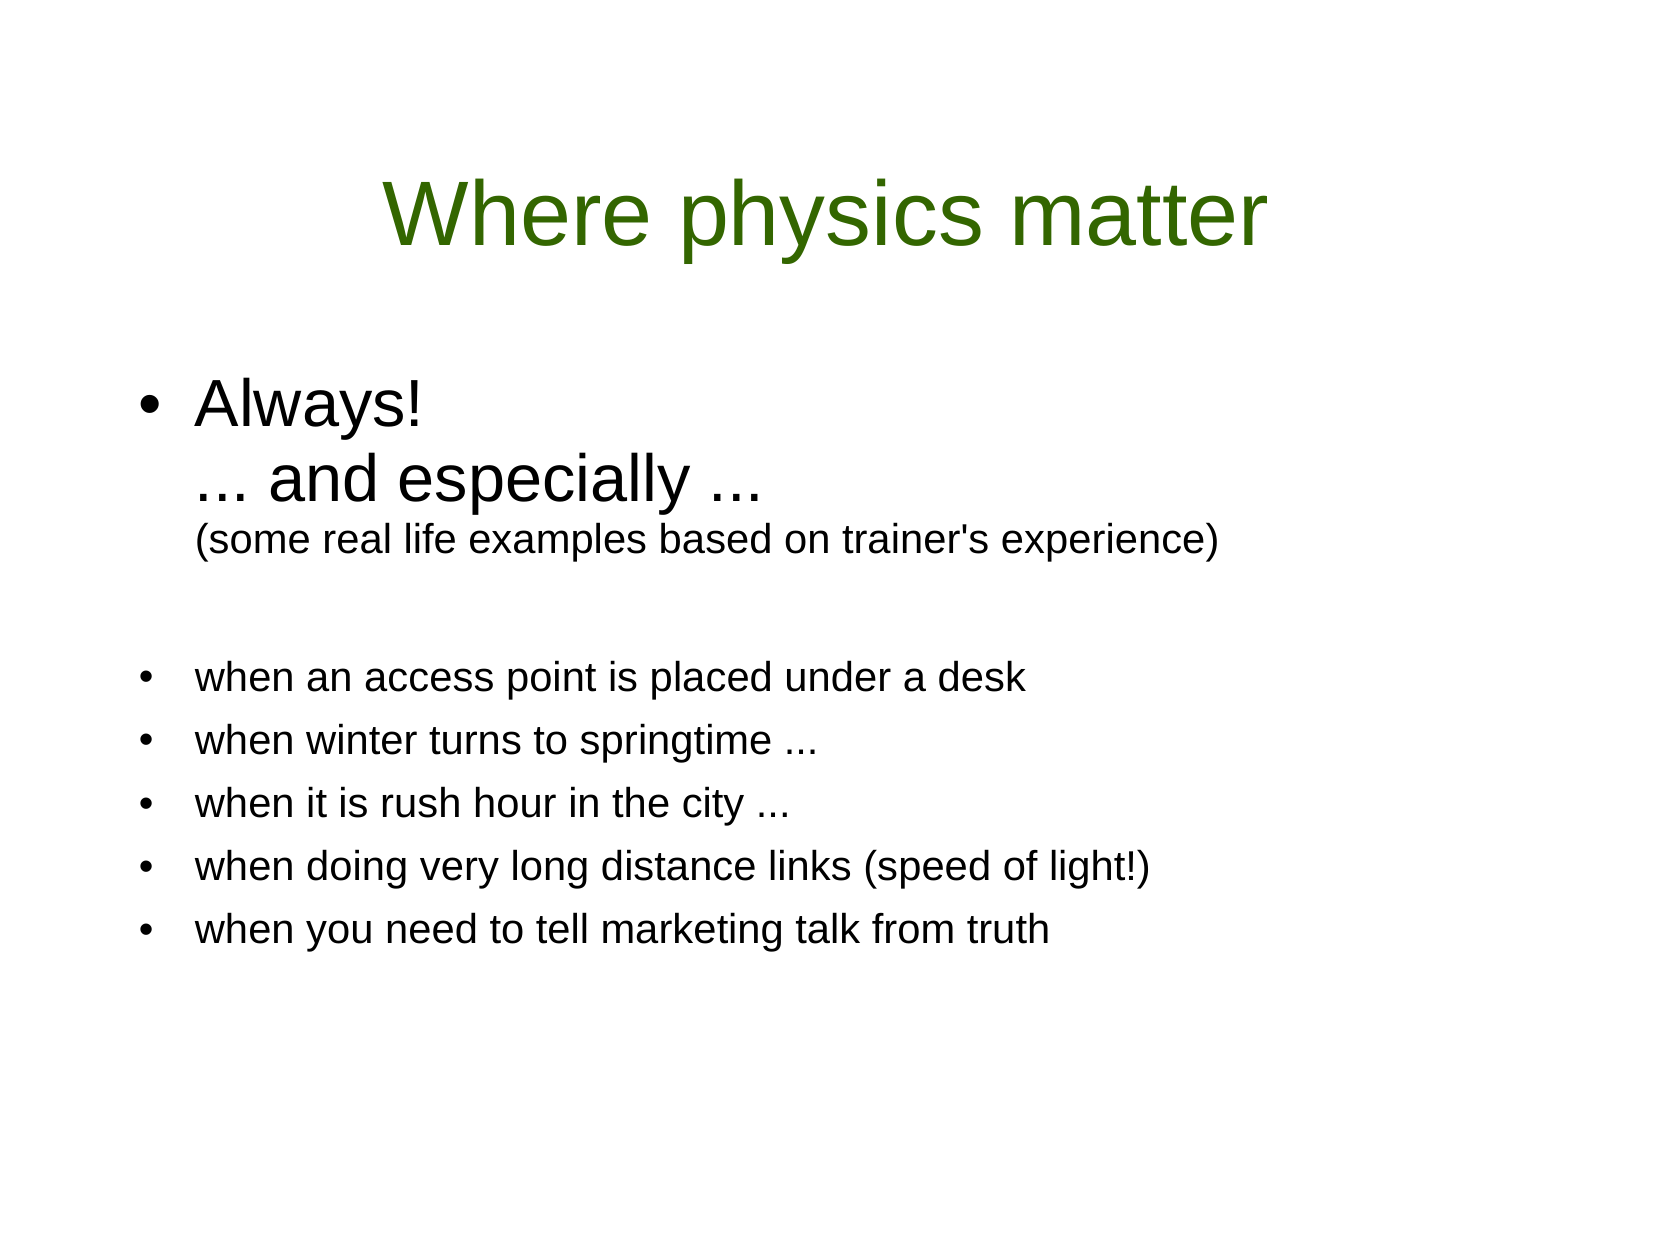

# Where physics matter
Always!
... and especially ...
(some real life examples based on trainer's experience)
when an access point is placed under a desk
when winter turns to springtime ...
when it is rush hour in the city ...
when doing very long distance links (speed of light!)
when you need to tell marketing talk from truth